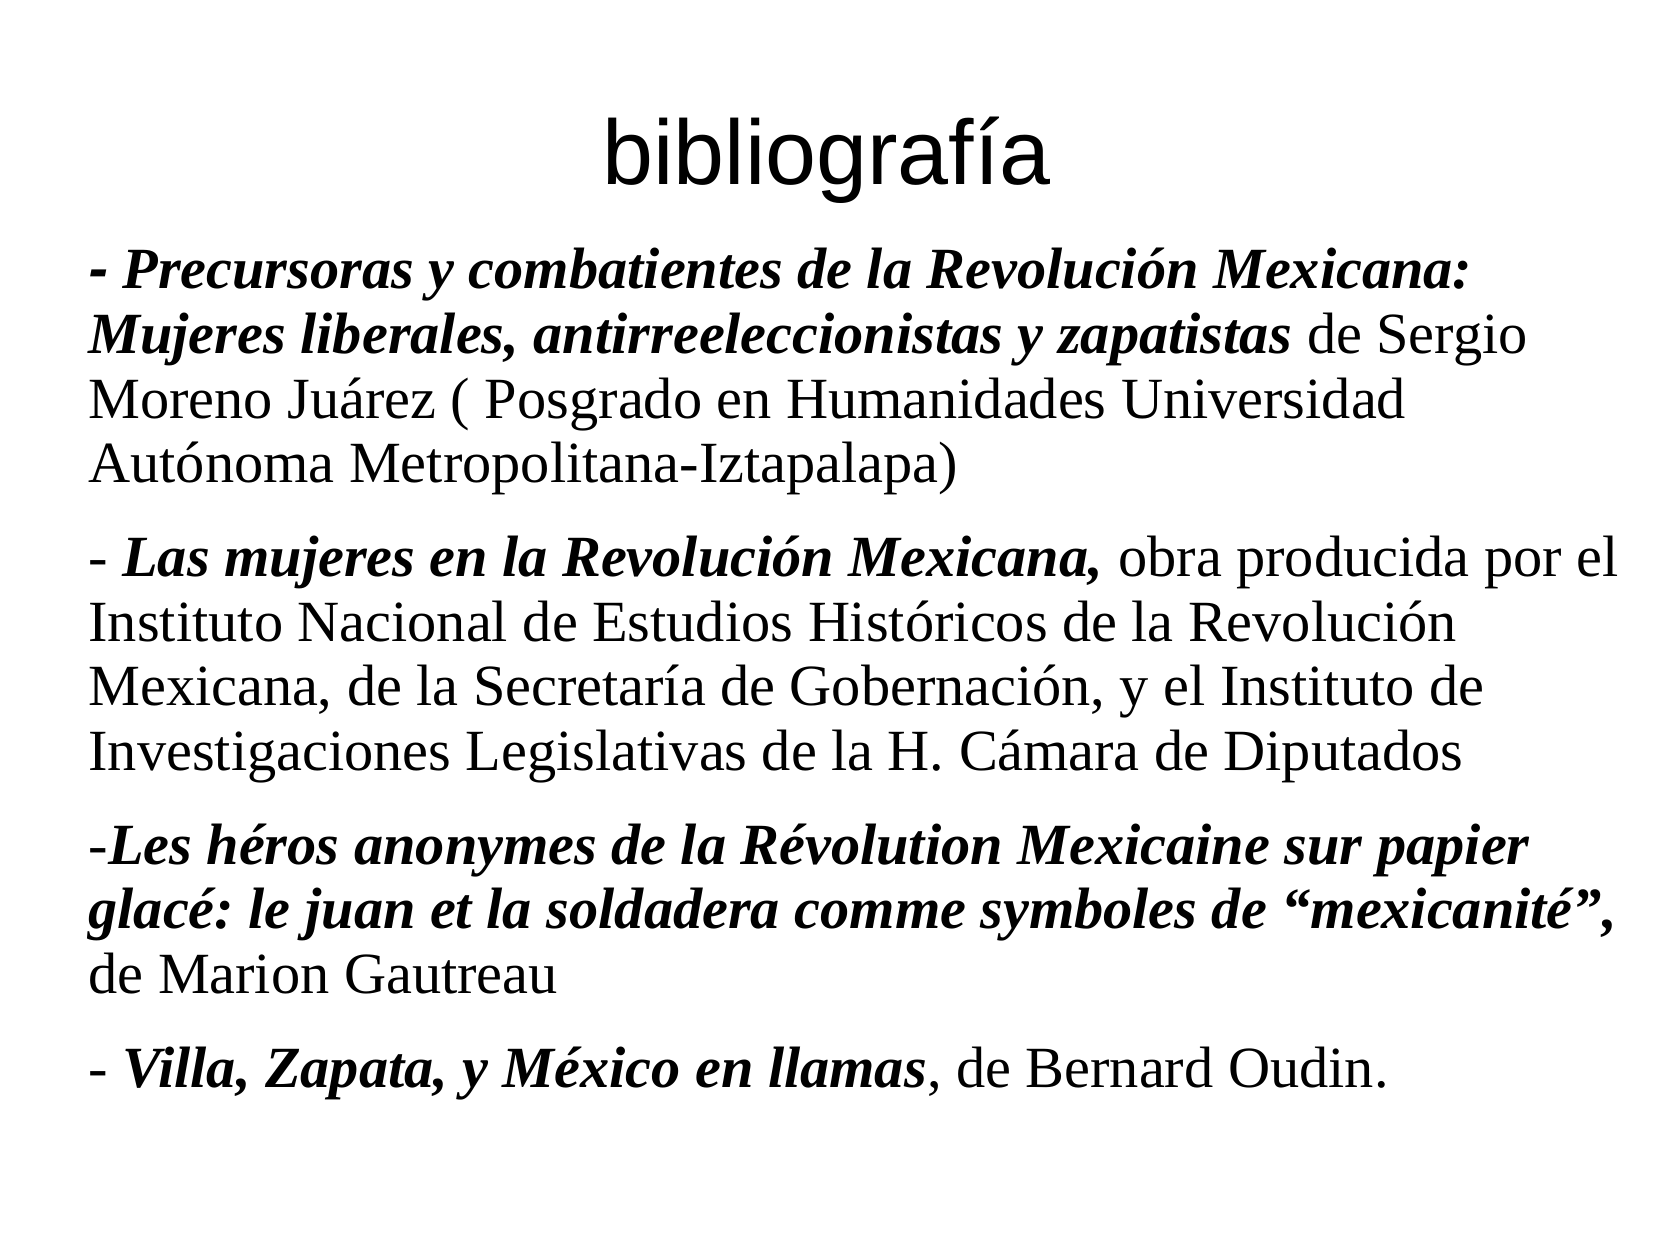

# bibliografía
- Precursoras y combatientes de la Revolución Mexicana: Mujeres liberales, antirreeleccionistas y zapatistas de Sergio Moreno Juárez ( Posgrado en Humanidades Universidad Autónoma Metropolitana-Iztapalapa)
- Las mujeres en la Revolución Mexicana, obra producida por el Instituto Nacional de Estudios Históricos de la Revolución Mexicana, de la Secretaría de Gobernación, y el Instituto de Investigaciones Legislativas de la H. Cámara de Diputados
-Les héros anonymes de la Révolution Mexicaine sur papier glacé: le juan et la soldadera comme symboles de “mexicanité”, de Marion Gautreau
- Villa, Zapata, y México en llamas, de Bernard Oudin.